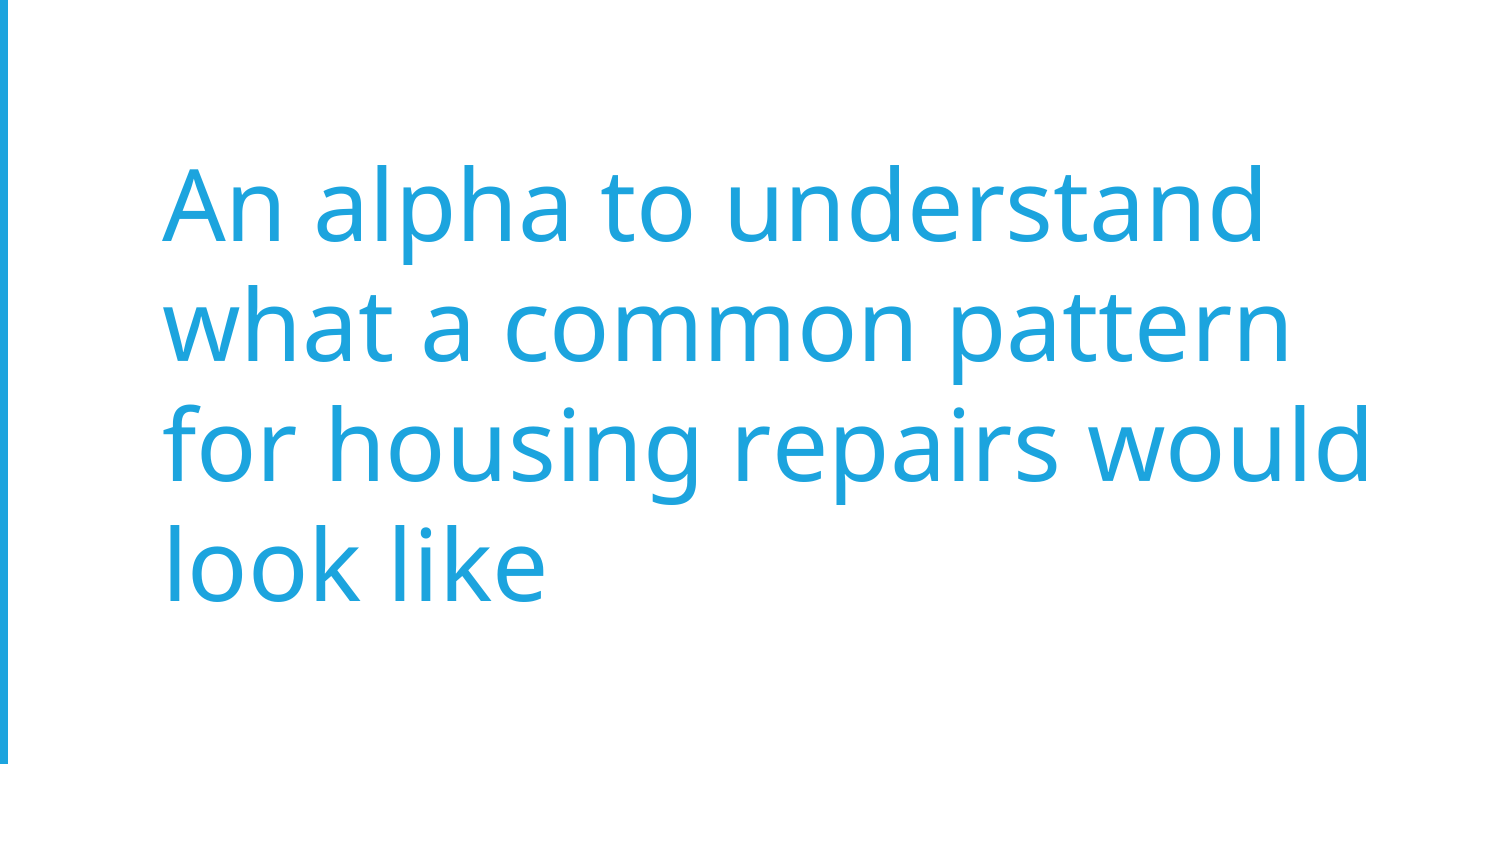

An alpha to understand what a common pattern for housing repairs would look like